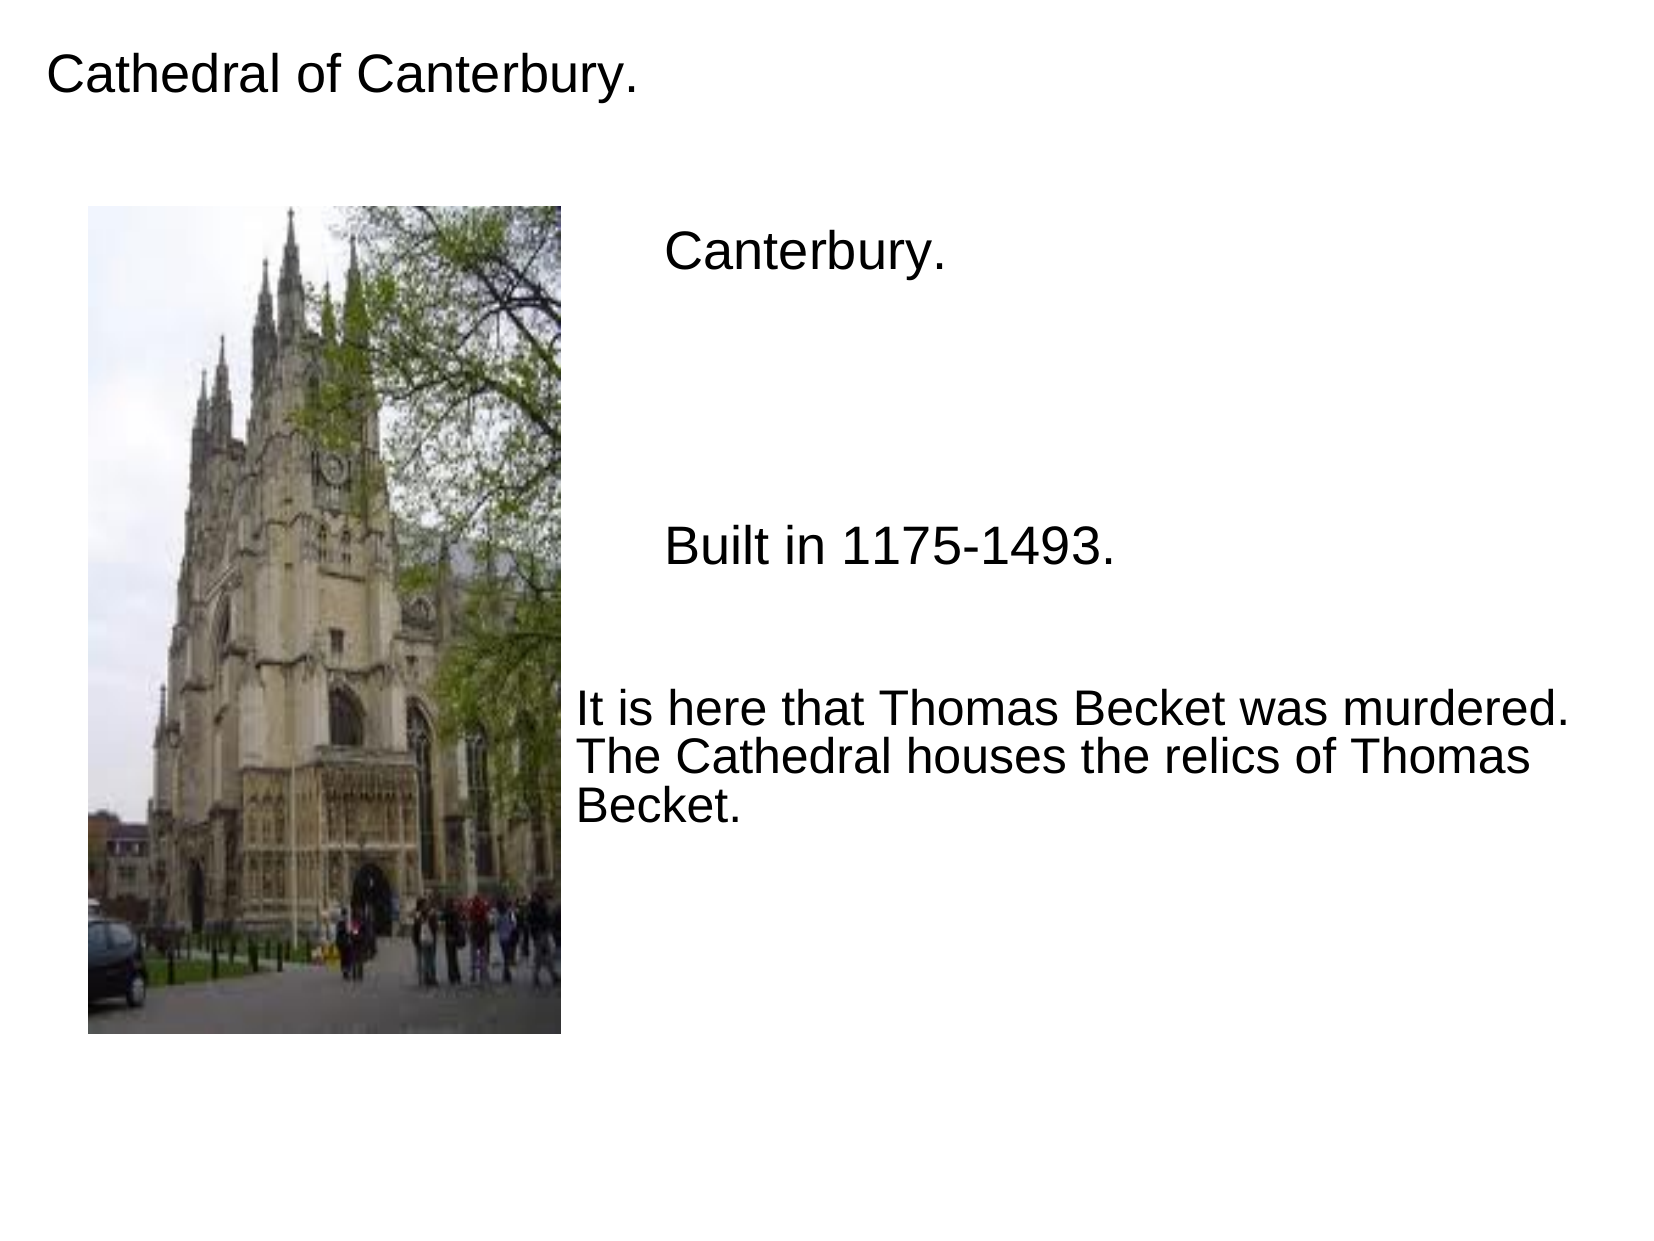

Cathedral of Canterbury.
Canterbury.
Built in 1175-1493.
It is here that Thomas Becket was murdered.
The Cathedral houses the relics of Thomas Becket.